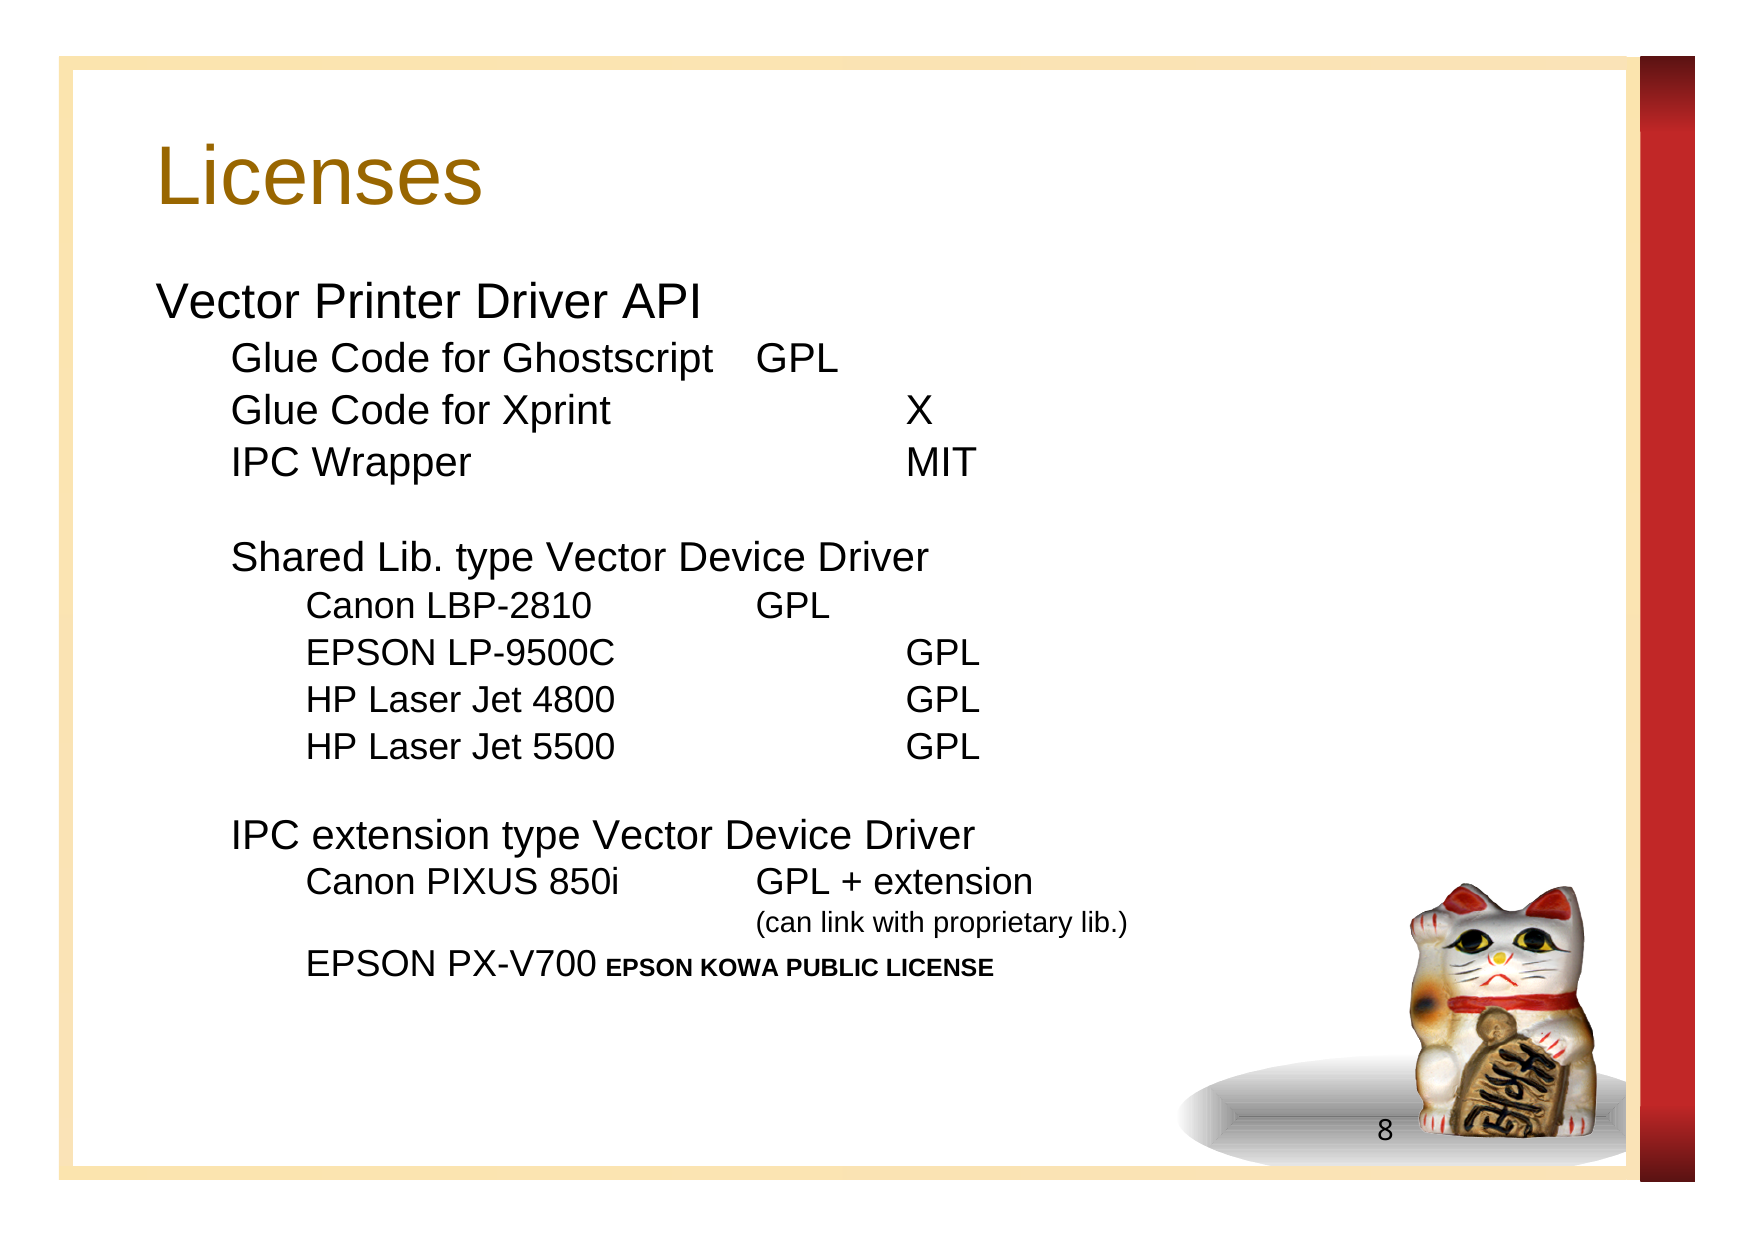

# Licenses
Vector Printer Driver API
Glue Code for Ghostscript	GPL
Glue Code for Xprint		X
IPC Wrapper			MIT
Shared Lib. type Vector Device Driver
Canon LBP-2810		GPL
EPSON LP-9500C		GPL
HP Laser Jet 4800		GPL
HP Laser Jet 5500		GPL
IPC extension type Vector Device Driver
Canon PIXUS 850i	GPL + extension
			(can link with proprietary lib.)
EPSON PX-V700	EPSON KOWA PUBLIC LICENSE
8